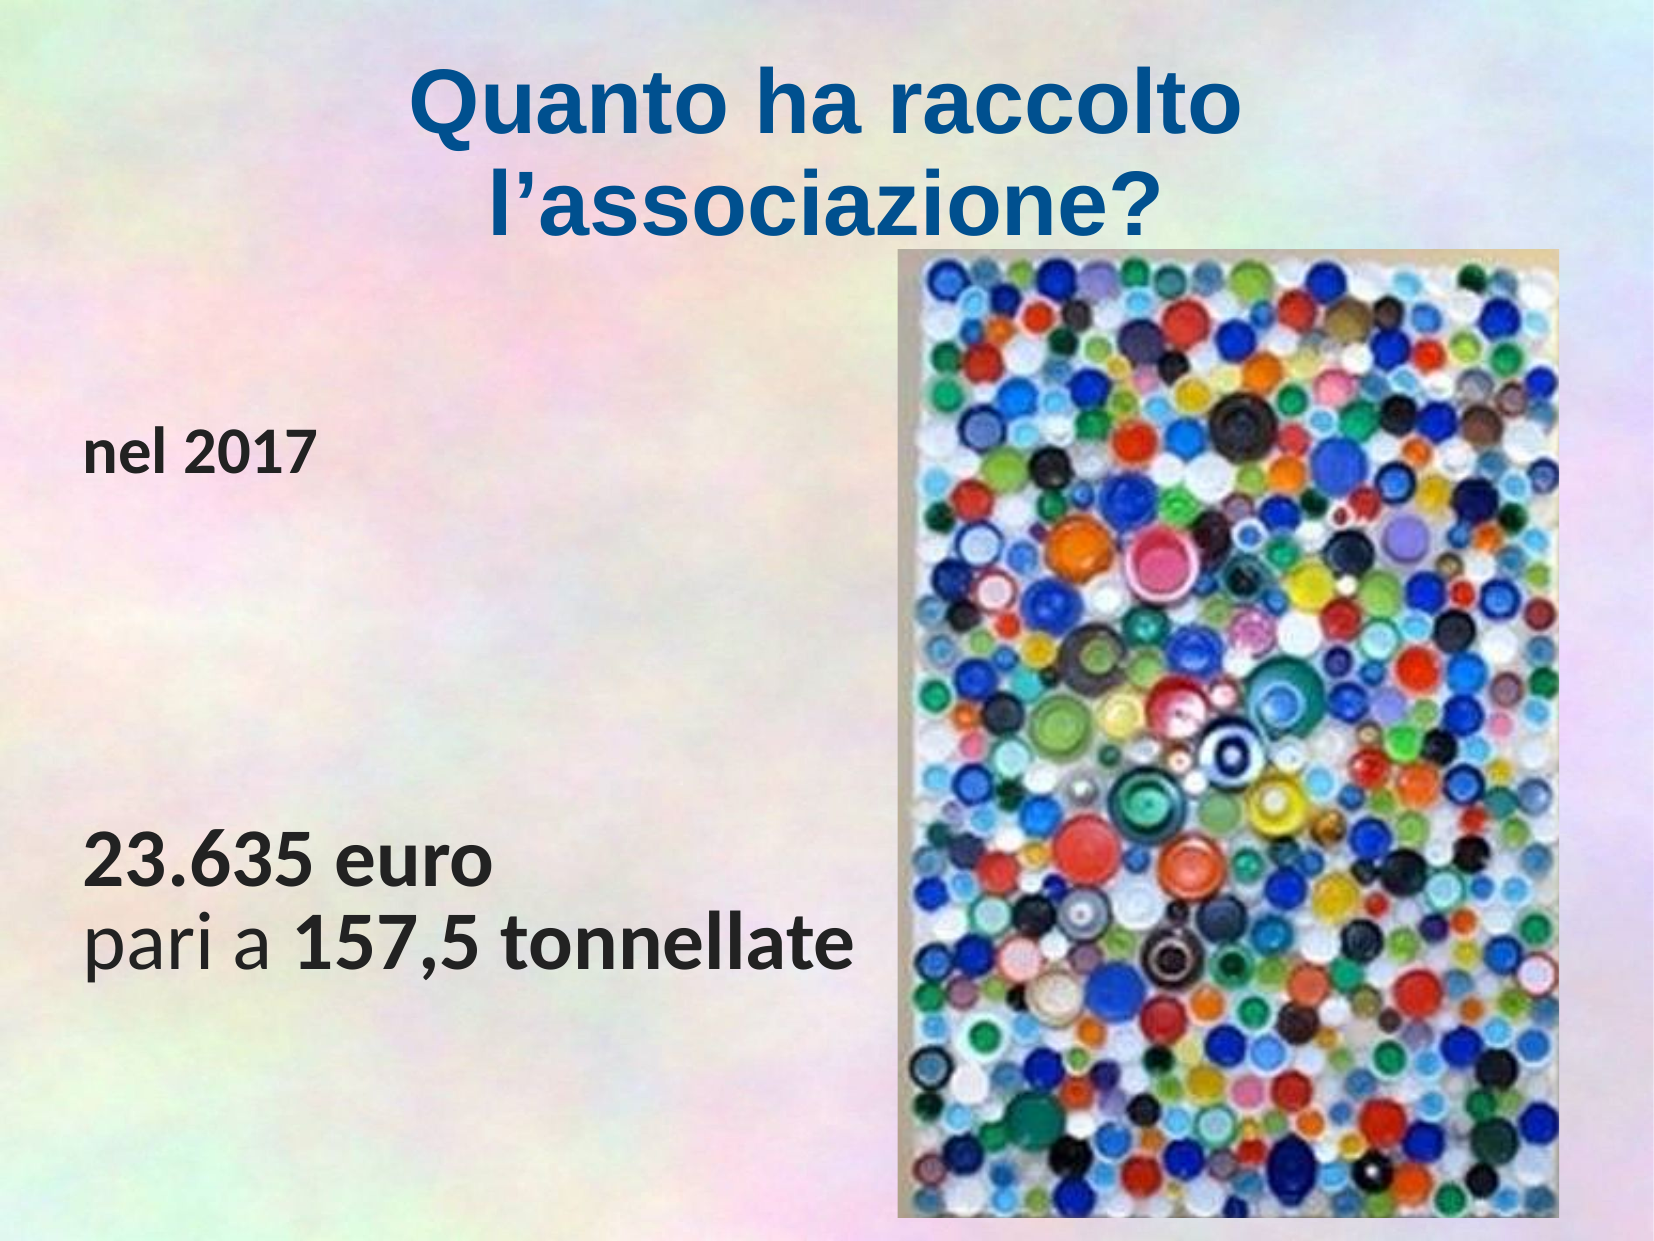

# Quanto ha raccolto l’associazione?
nel 2017
23.635 euro
pari a 157,5 tonnellate